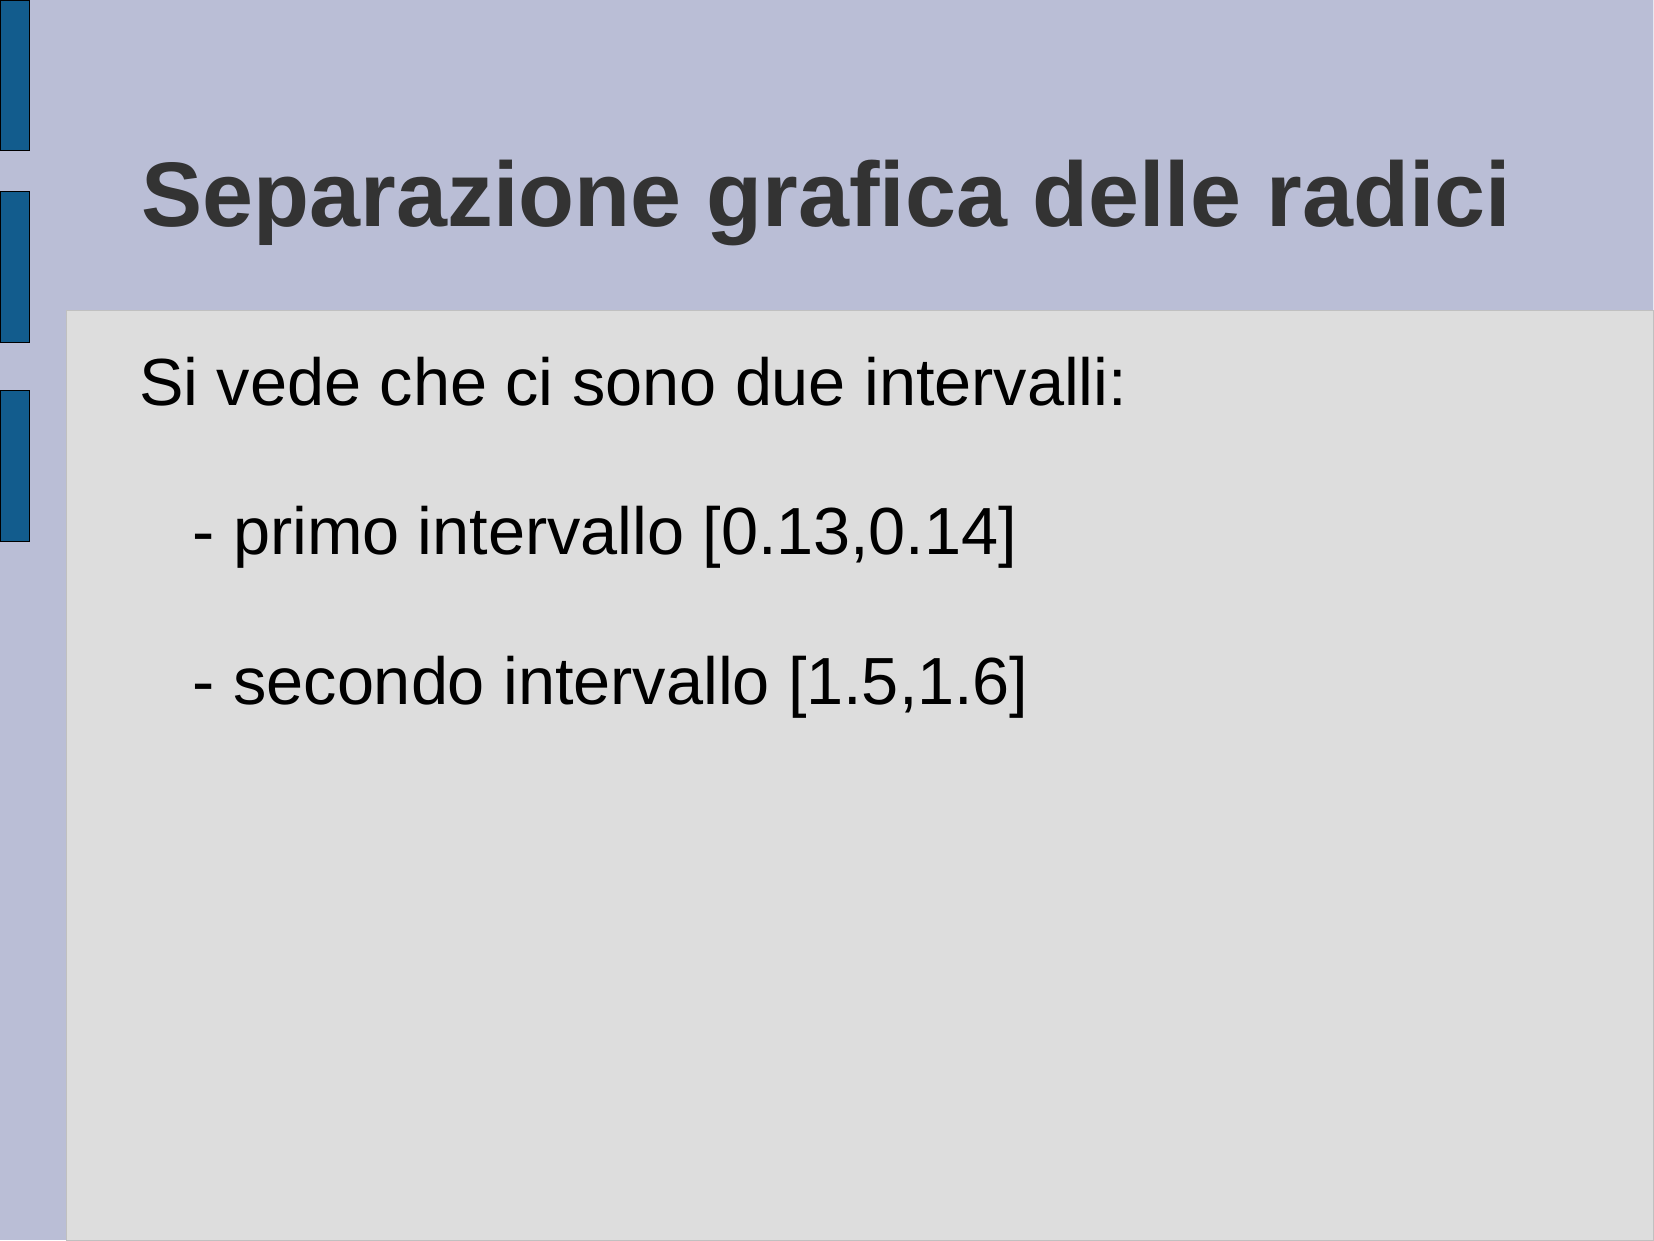

# Separazione grafica delle radici
Si vede che ci sono due intervalli:
- primo intervallo [0.13,0.14]
- secondo intervallo [1.5,1.6]